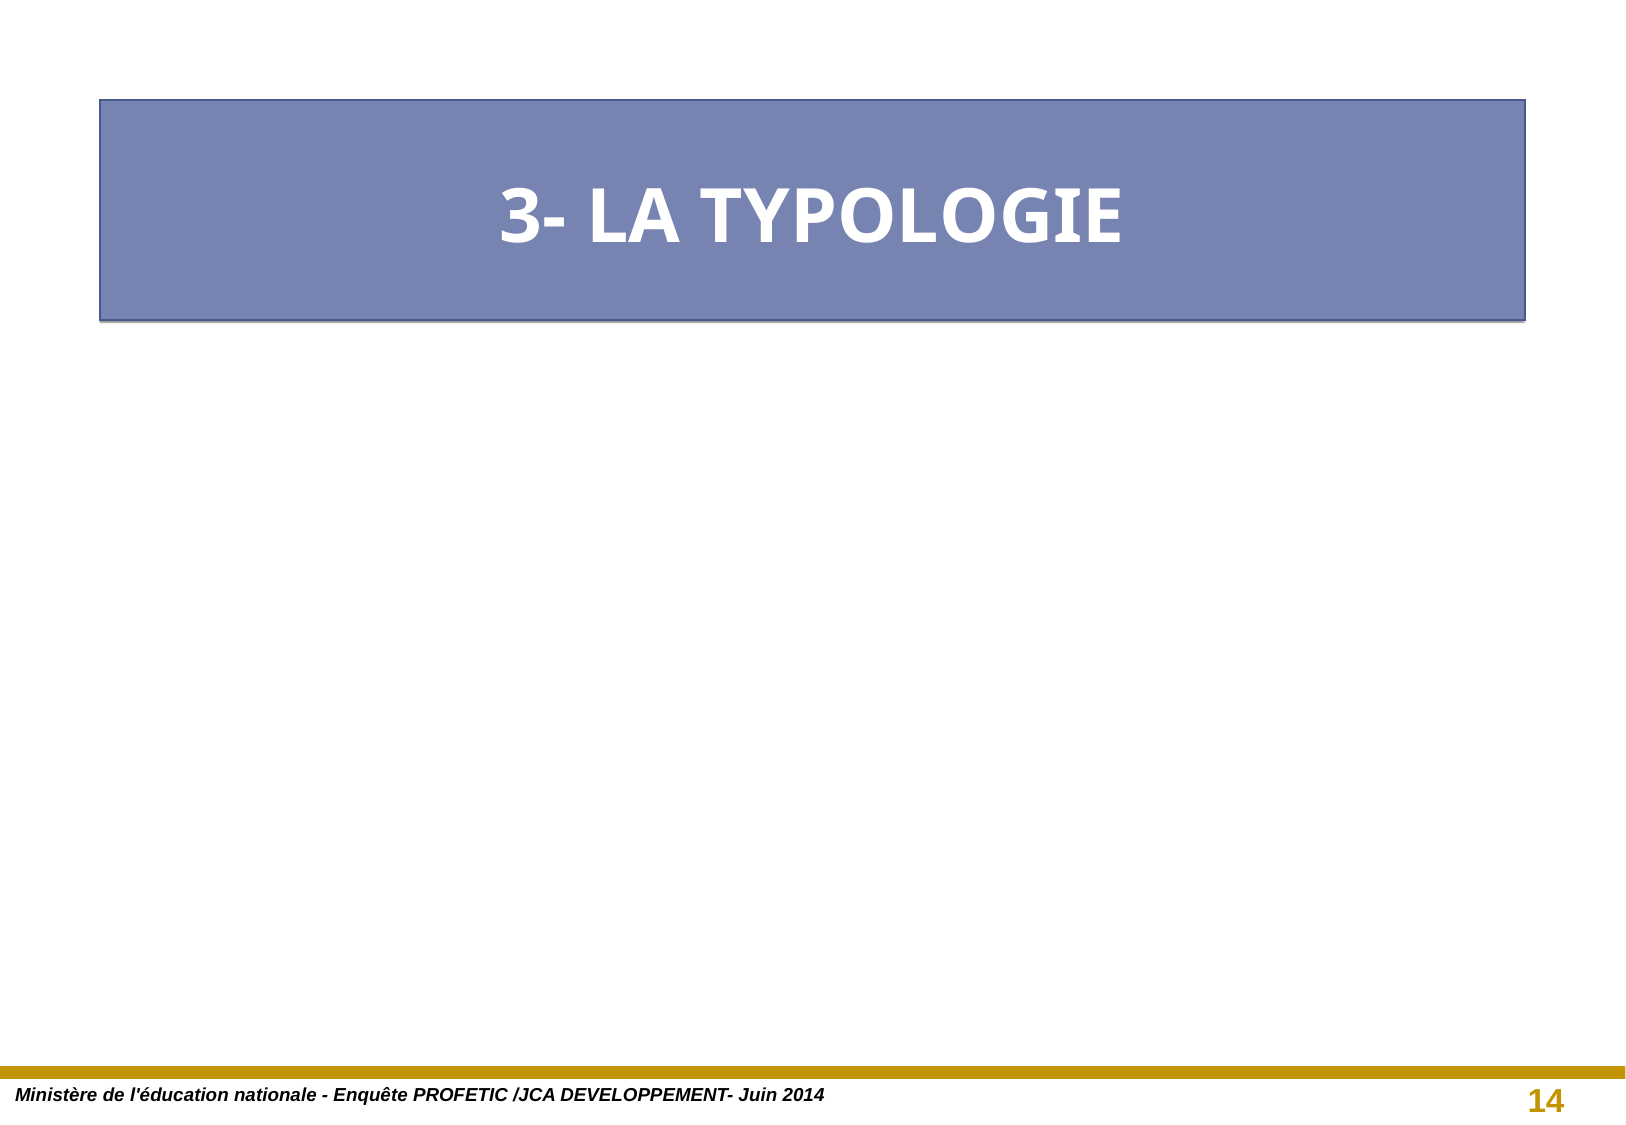

# 3- La typologie
13
Ministère de l'éducation nationale - Enquête PROFETIC /JCA DEVELOPPEMENT- Juin 2014